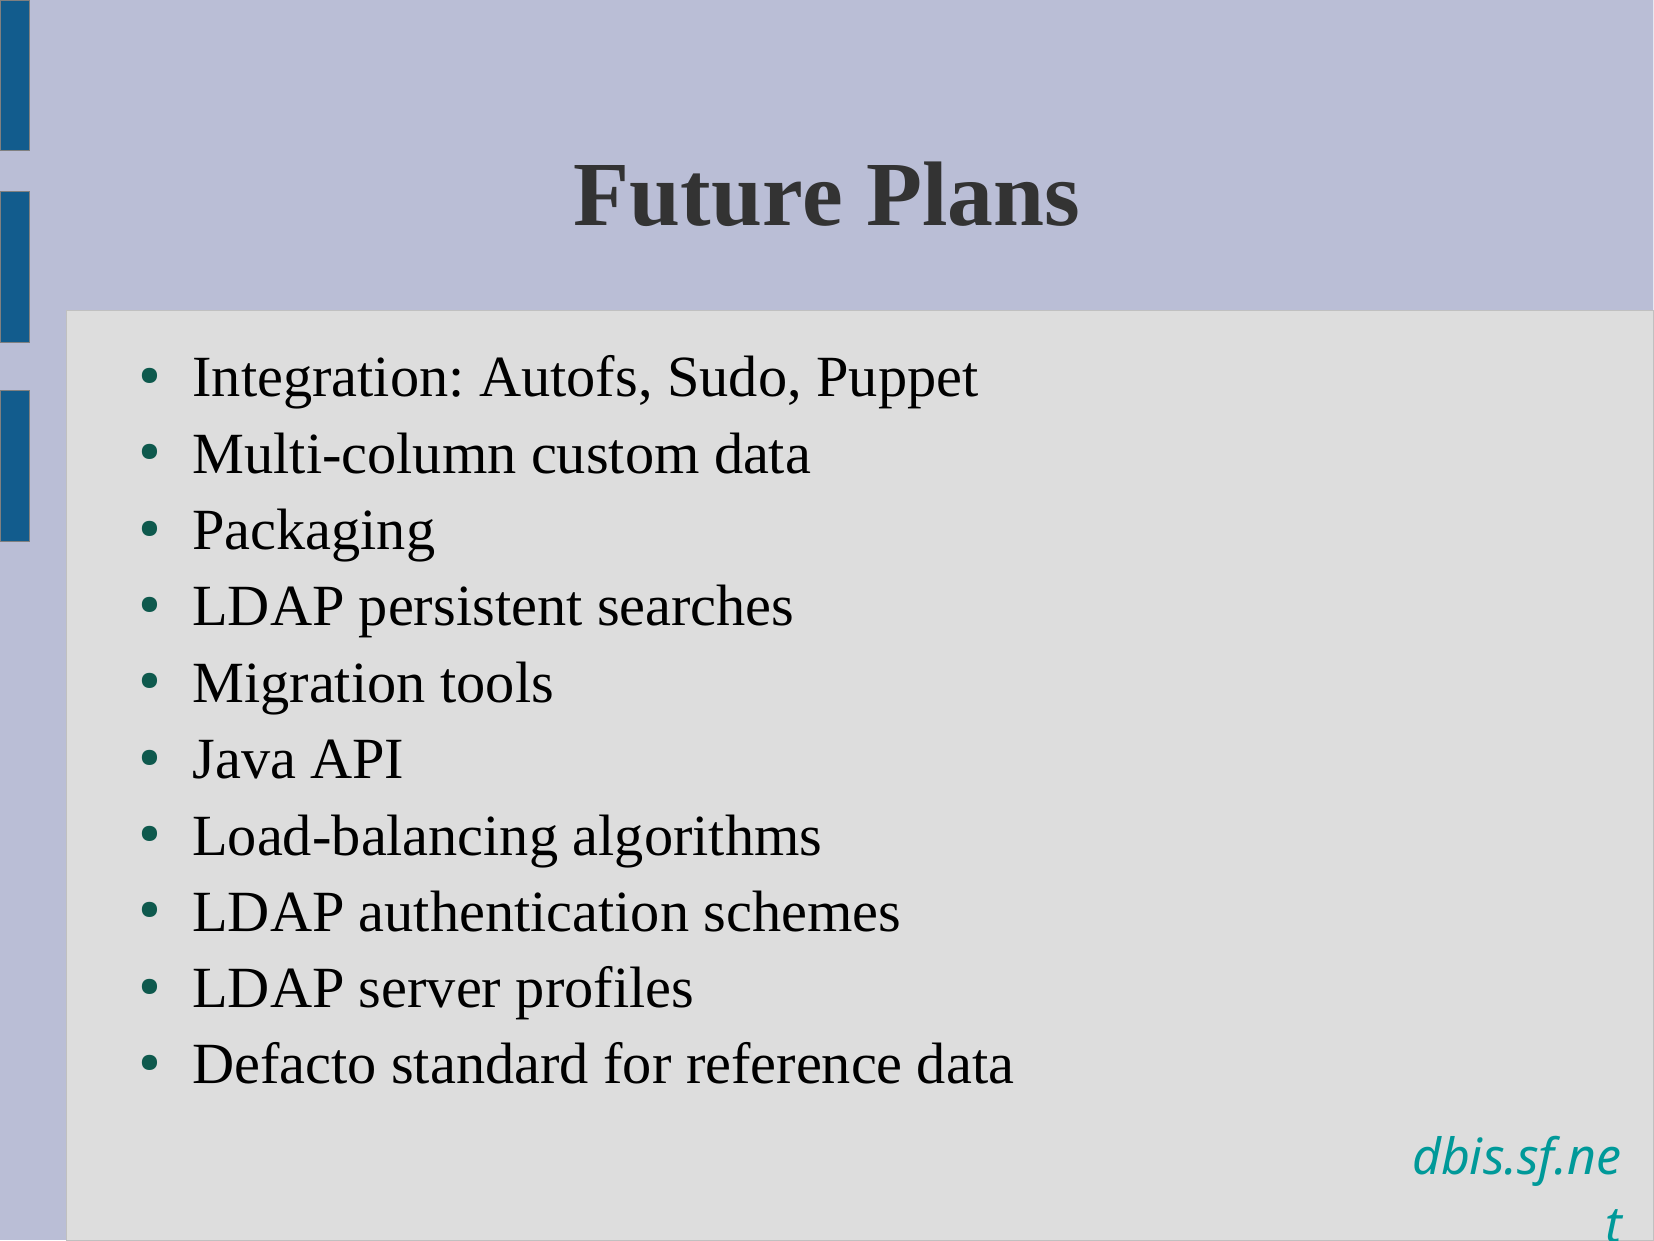

# Future Plans
Integration: Autofs, Sudo, Puppet
Multi-column custom data
Packaging
LDAP persistent searches
Migration tools
Java API
Load-balancing algorithms
LDAP authentication schemes
LDAP server profiles
Defacto standard for reference data
dbis.sf.net